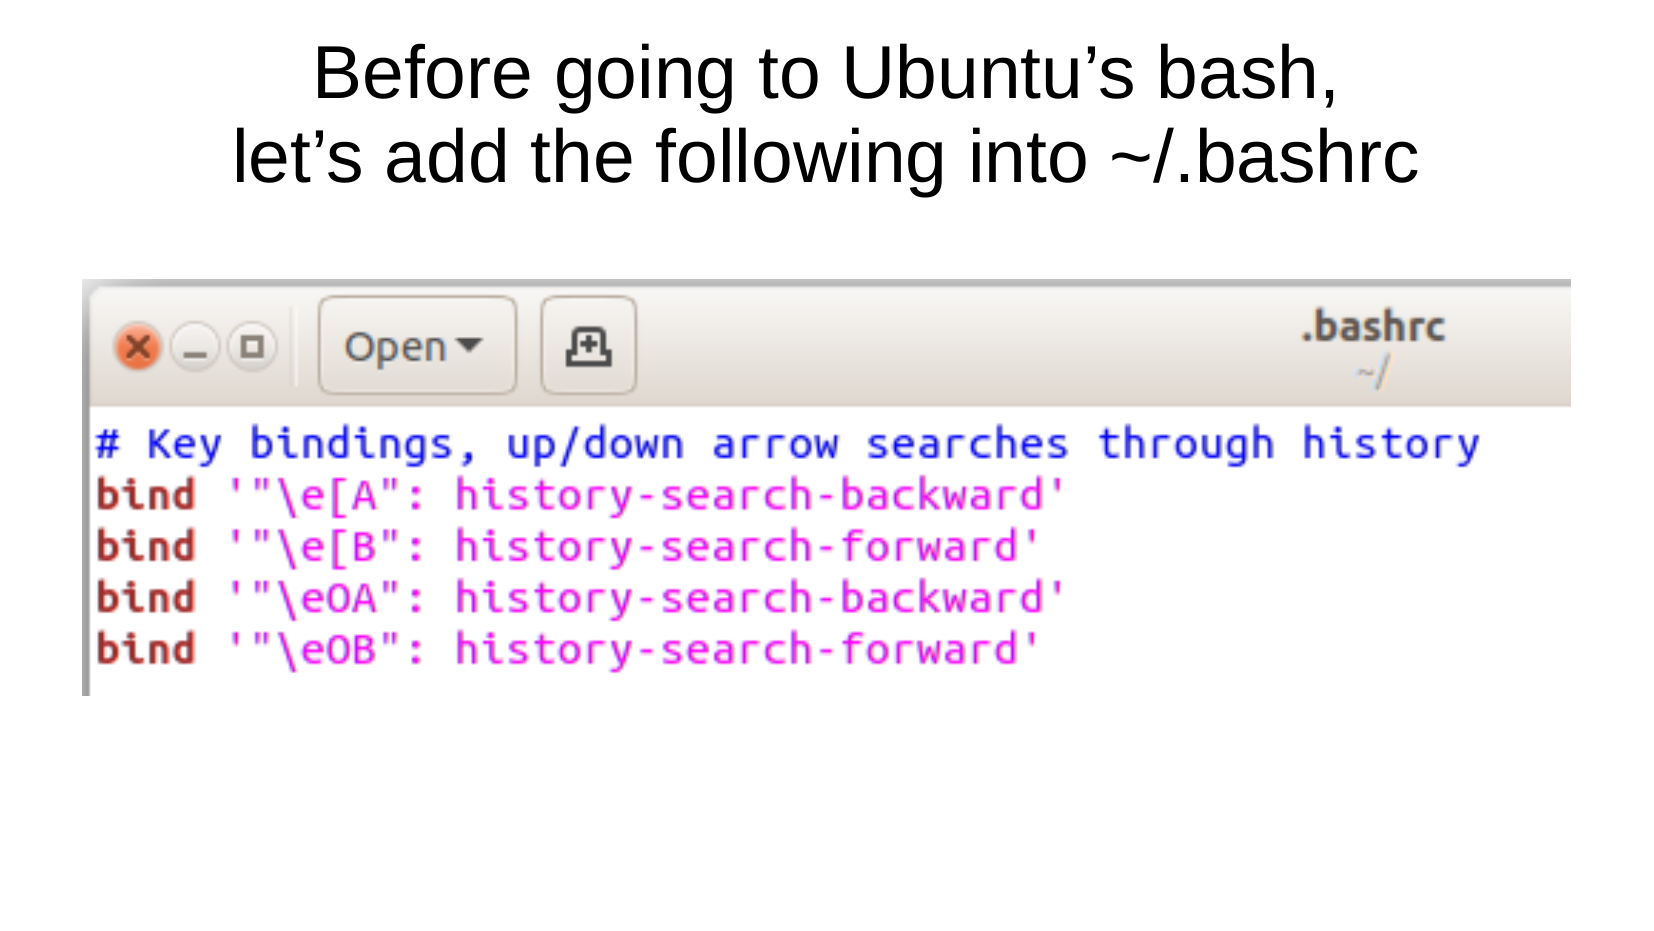

# Before going to Ubuntu’s bash, let’s add the following into ~/.bashrc